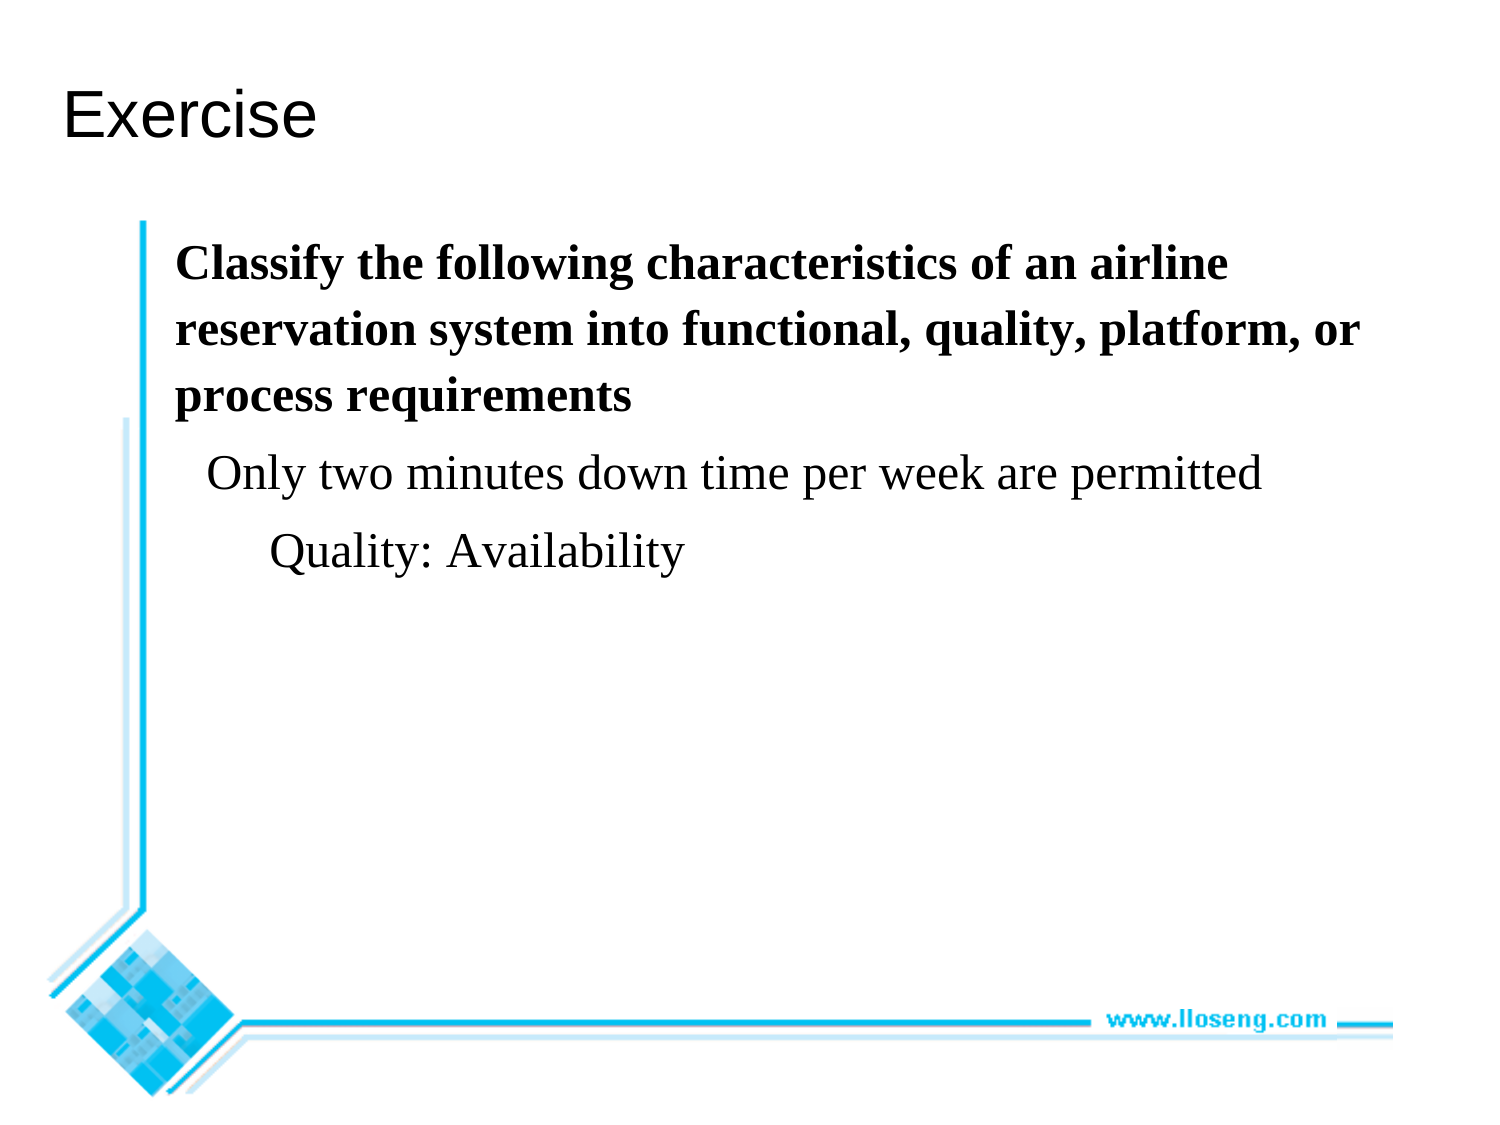

# Exercise
Classify the following characteristics of an airline reservation system into functional, quality, platform, or process requirements
Only two minutes down time per week are permitted
Quality: Availability